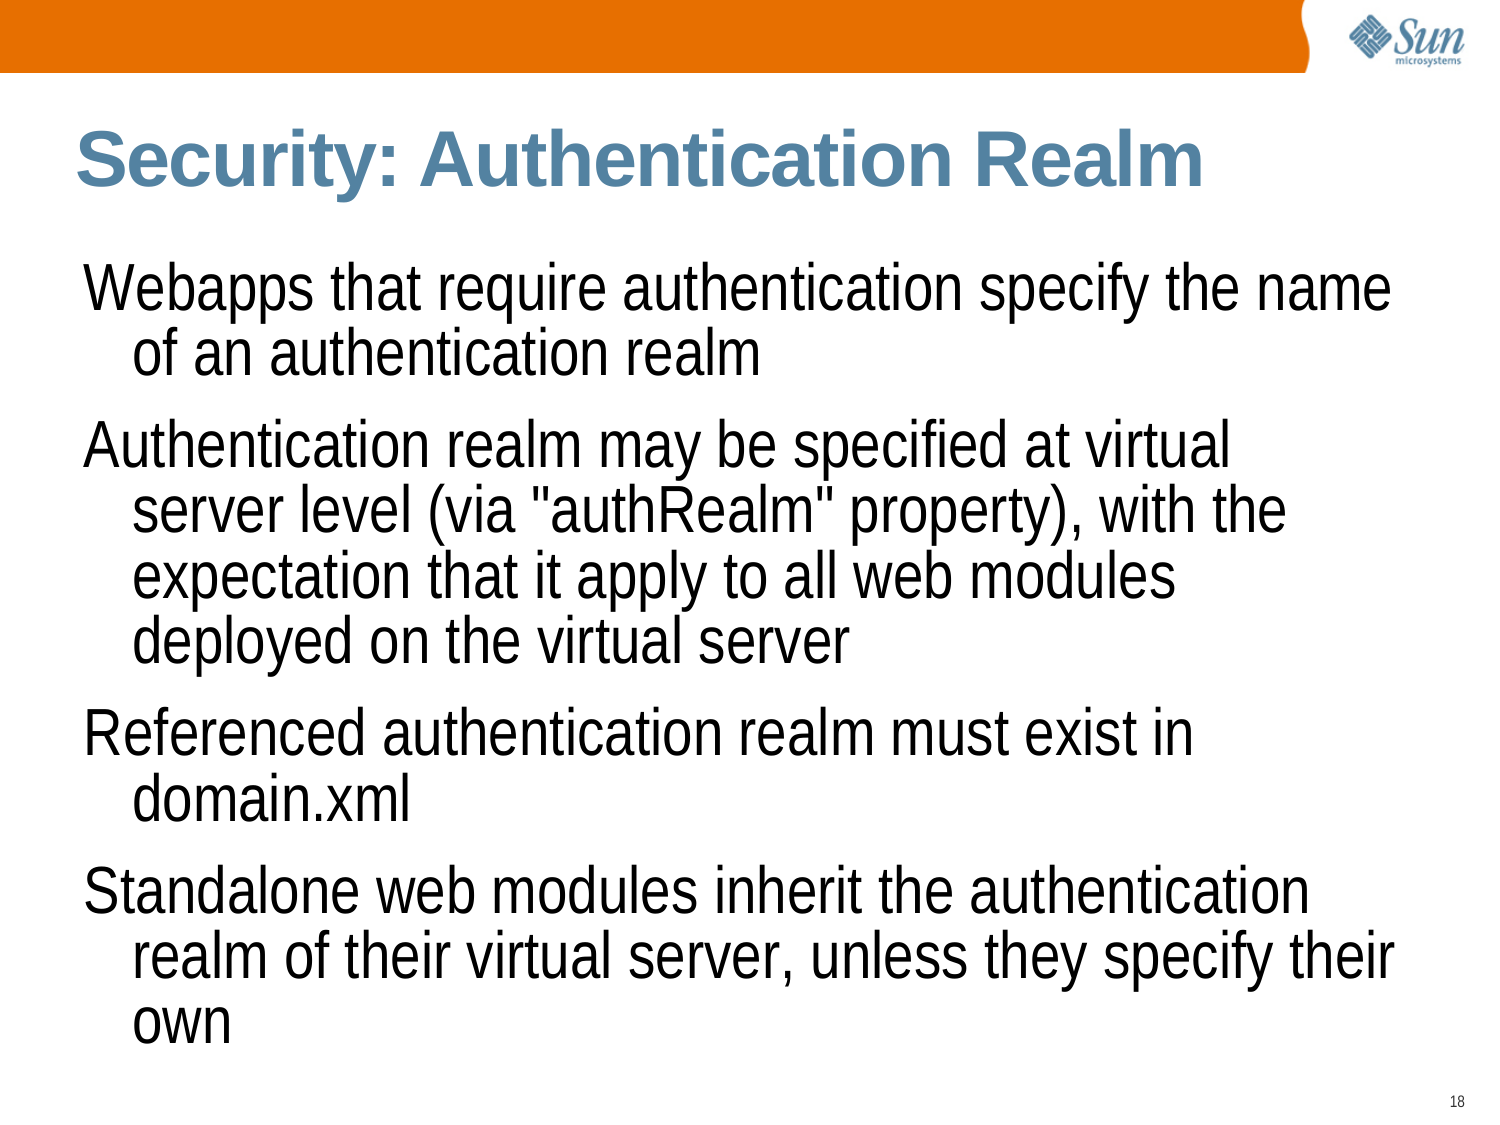

# Security: Authentication Realm
Webapps that require authentication specify the name of an authentication realm
Authentication realm may be specified at virtual server level (via "authRealm" property), with the expectation that it apply to all web modules deployed on the virtual server
Referenced authentication realm must exist in domain.xml
Standalone web modules inherit the authentication realm of their virtual server, unless they specify their own